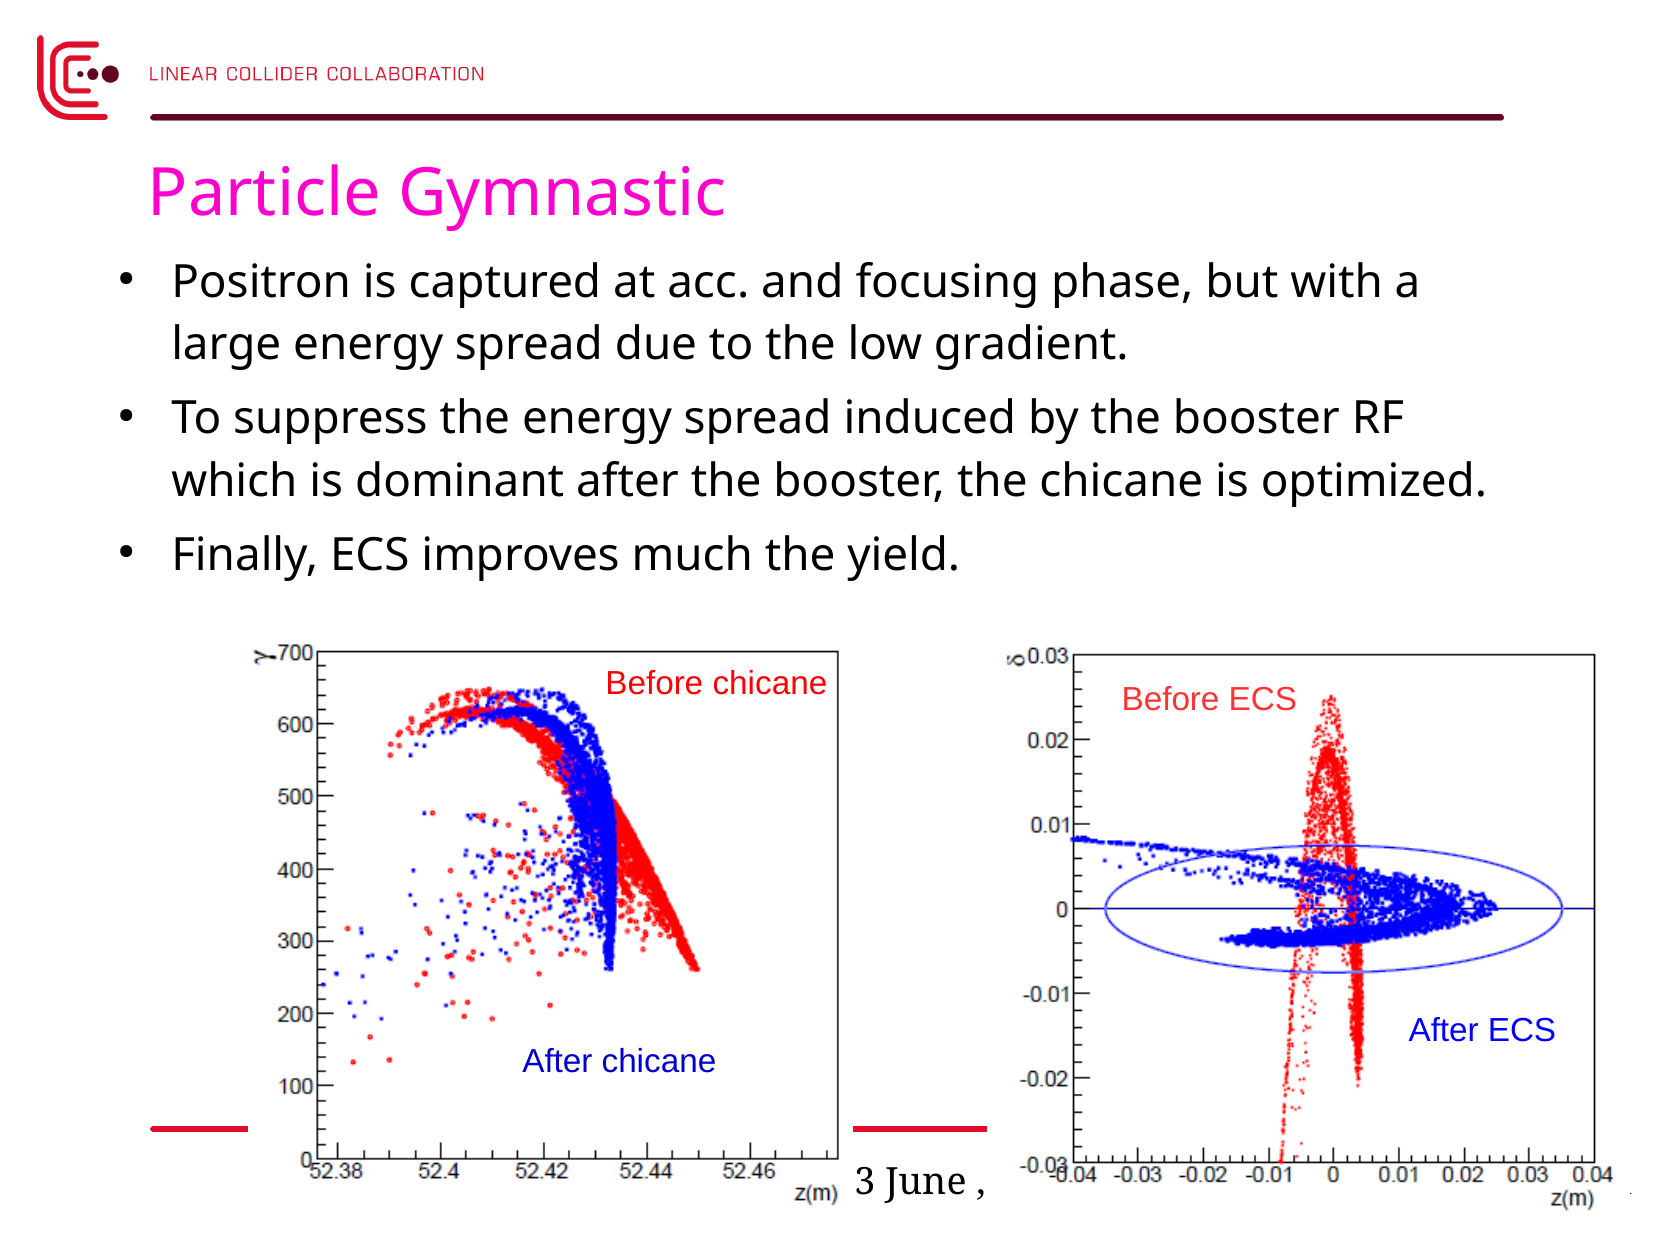

# Particle Gymnastic
Positron is captured at acc. and focusing phase, but with a large energy spread due to the low gradient.
To suppress the energy spread induced by the booster RF which is dominant after the booster, the chicane is optimized.
Finally, ECS improves much the yield.
Before chicane
Before ECS
After ECS
After chicane